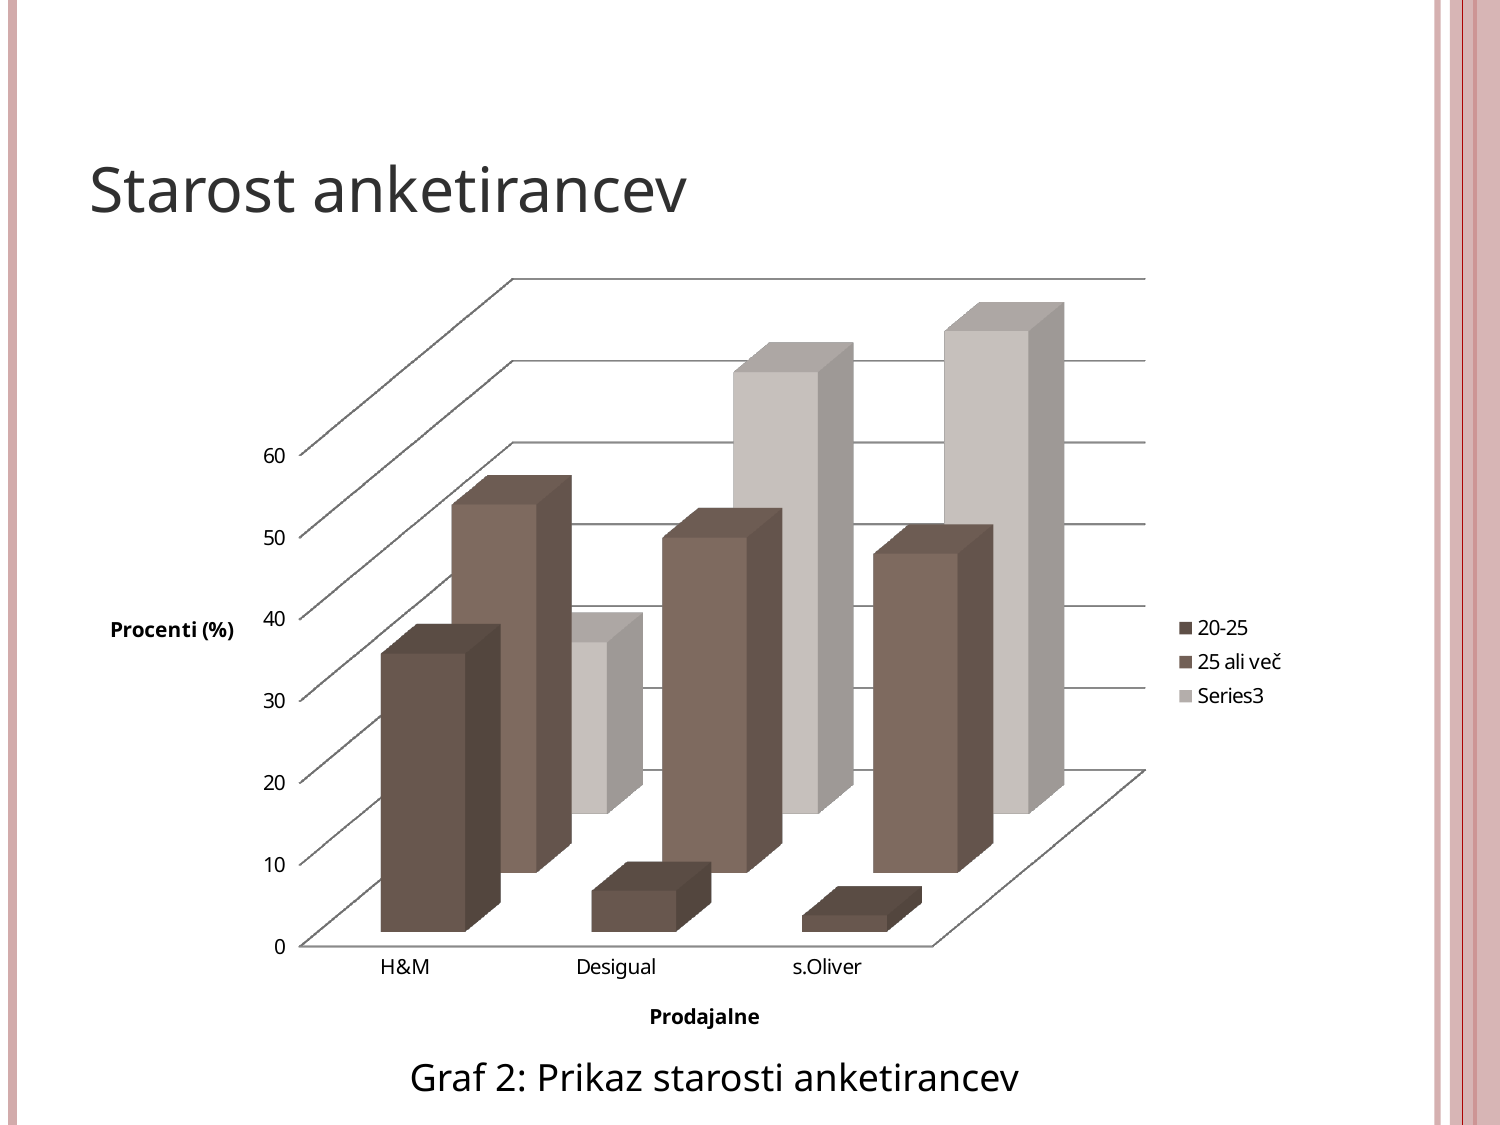

# Starost anketirancev
[unsupported chart]
Graf 2: Prikaz starosti anketirancev